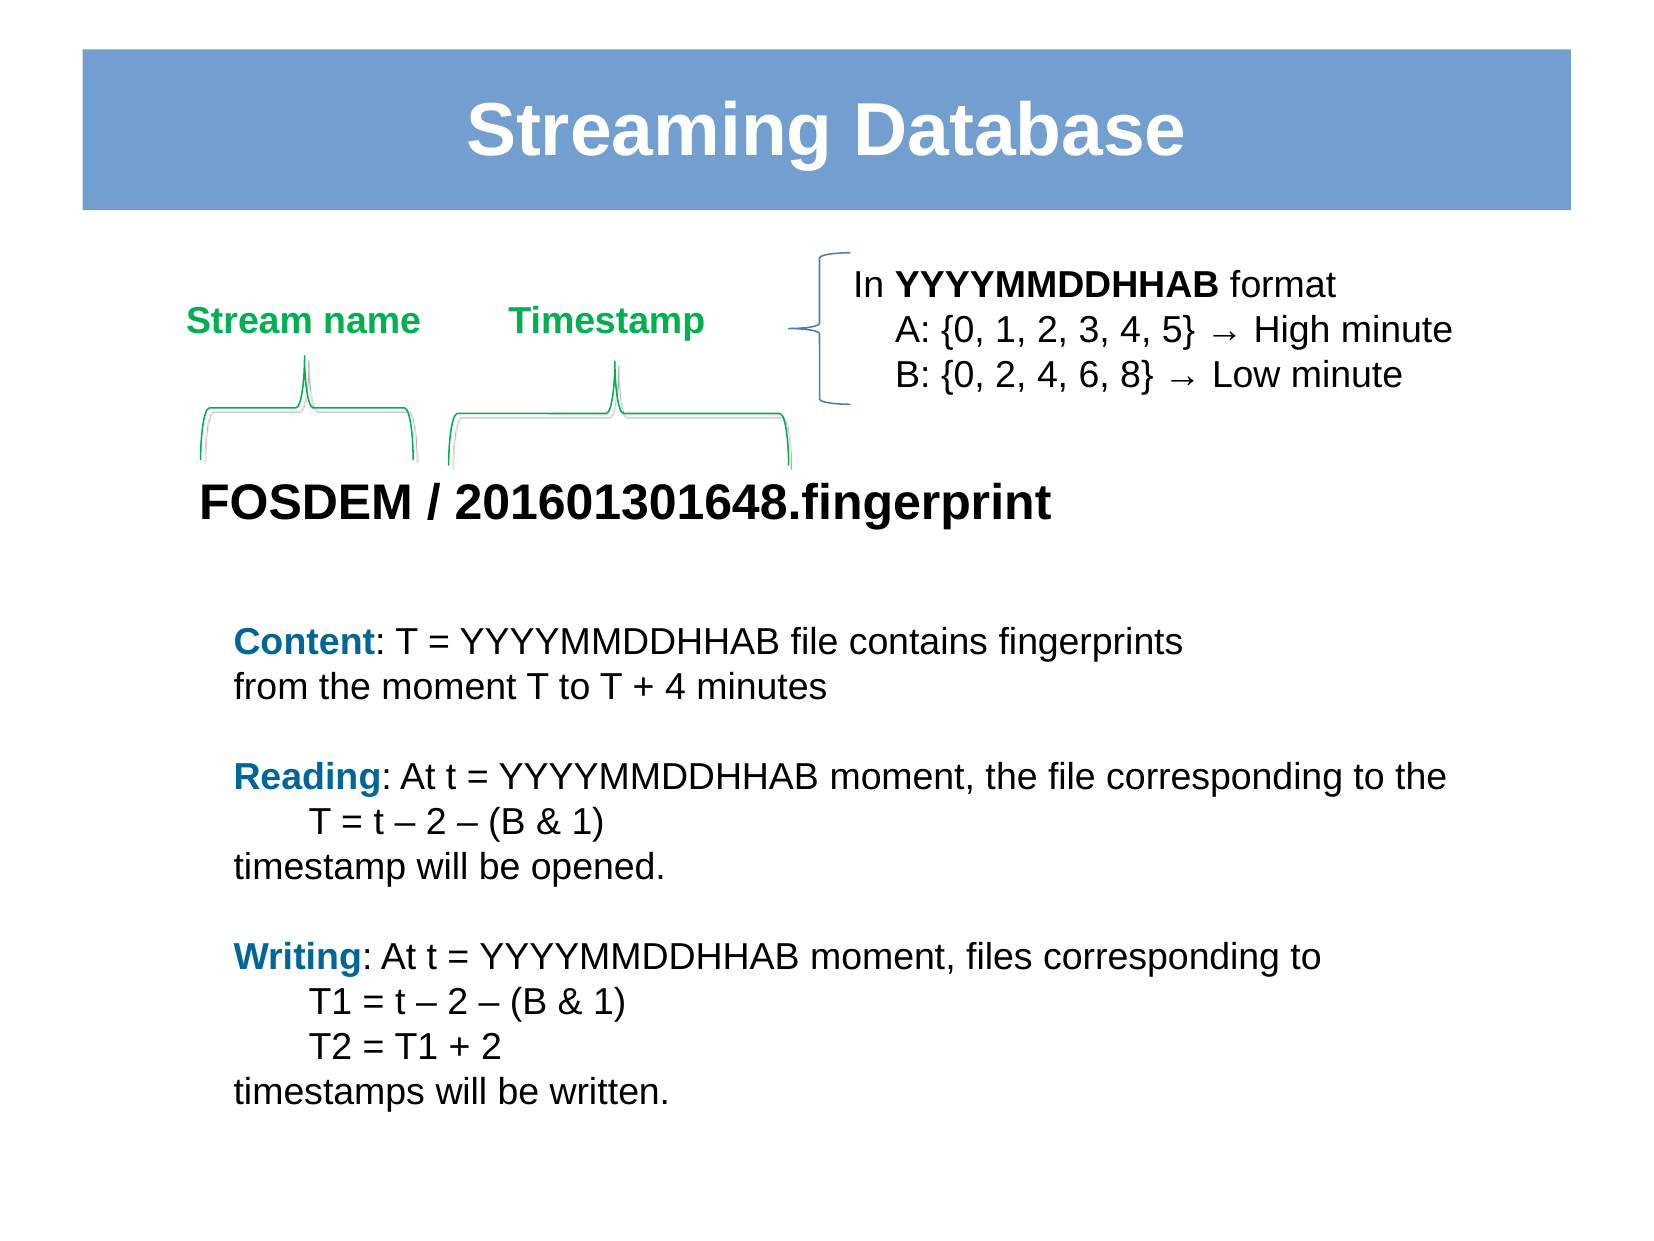

# Streaming Database
In YYYYMMDDHHAB format
 A: {0, 1, 2, 3, 4, 5} → High minute
 B: {0, 2, 4, 6, 8} → Low minute
Stream name
Timestamp
FOSDEM / 201601301648.fingerprint
Content: T = YYYYMMDDHHAB file contains fingerprints
from the moment T to T + 4 minutes
Reading: At t = YYYYMMDDHHAB moment, the file corresponding to the
	T = t – 2 – (B & 1)
timestamp will be opened.
Writing: At t = YYYYMMDDHHAB moment, files corresponding to
	T1 = t – 2 – (B & 1)
	T2 = T1 + 2
timestamps will be written.